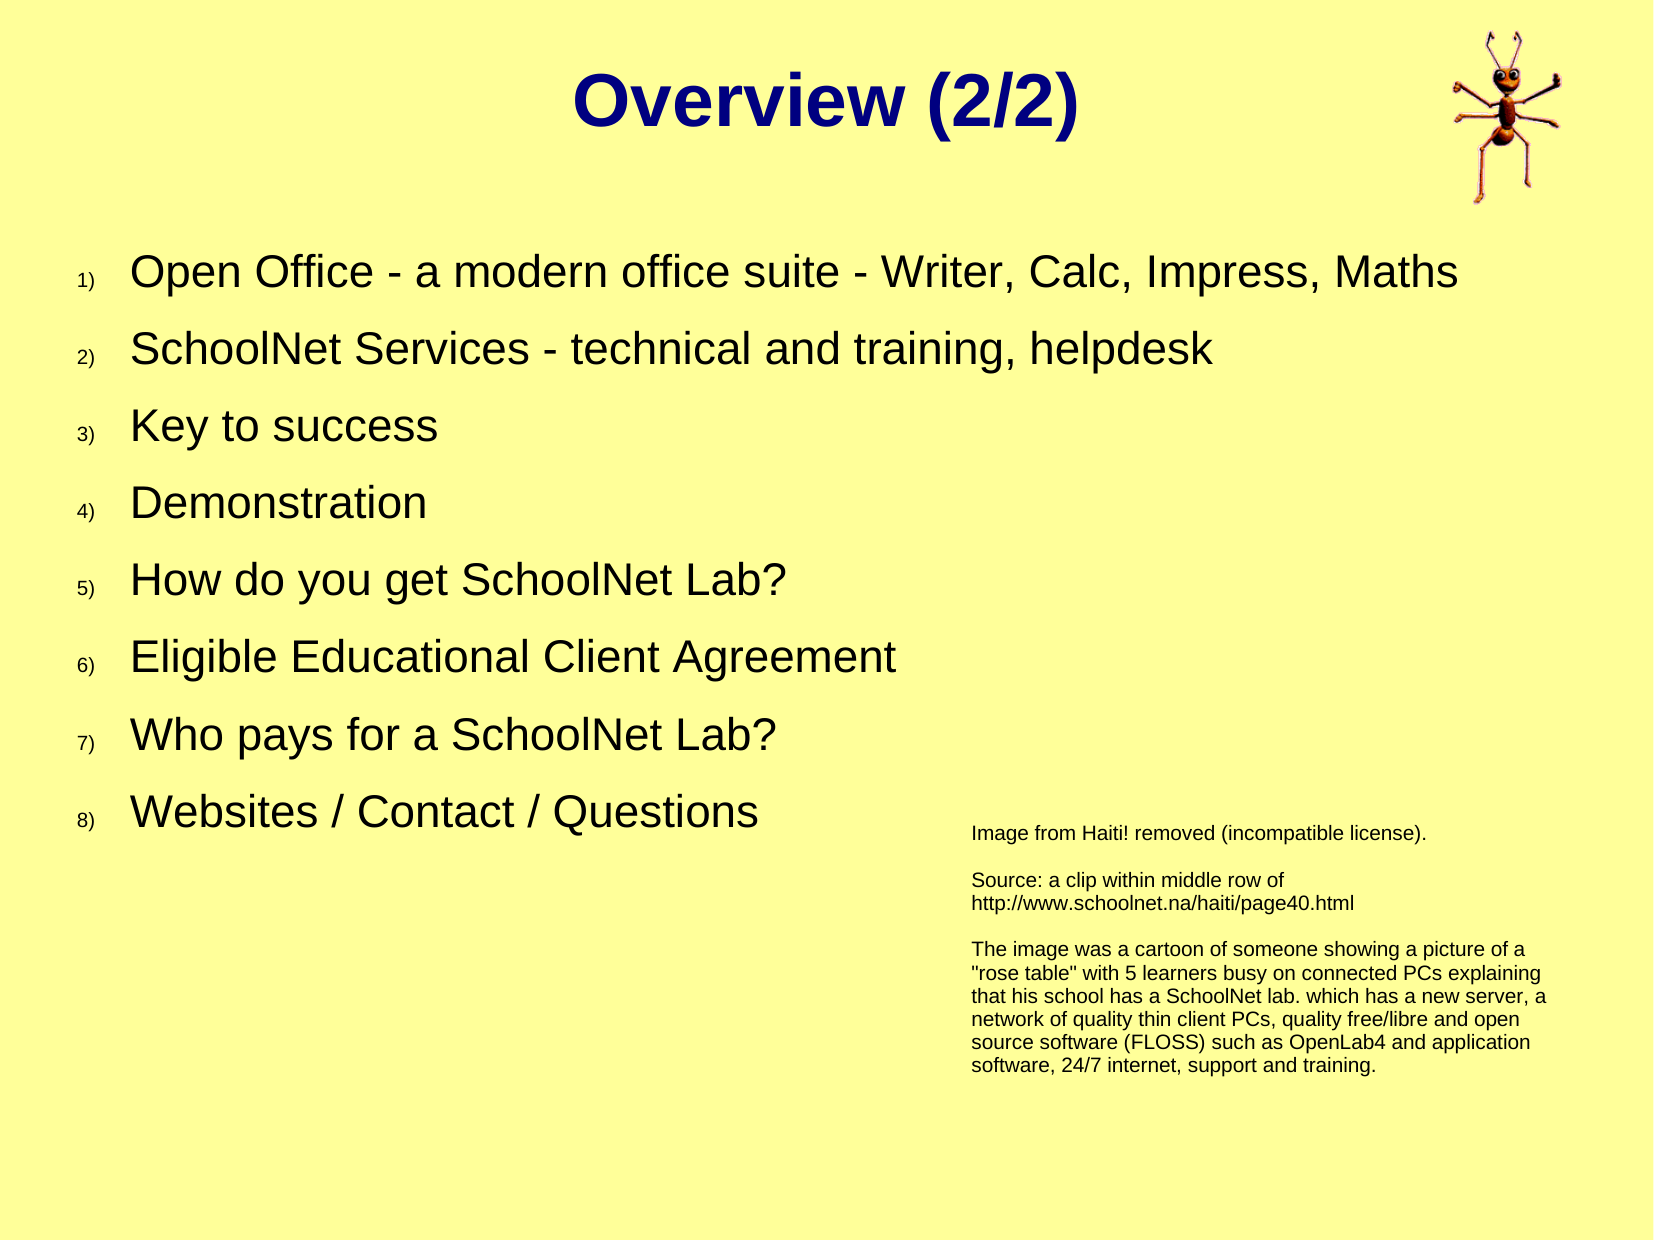

# Overview (2/2)
Open Office - a modern office suite - Writer, Calc, Impress, Maths
SchoolNet Services - technical and training, helpdesk
Key to success
Demonstration
How do you get SchoolNet Lab?
Eligible Educational Client Agreement
Who pays for a SchoolNet Lab?
Websites / Contact / Questions
Image from Haiti! removed (incompatible license).
Source: a clip within middle row of http://www.schoolnet.na/haiti/page40.html
The image was a cartoon of someone showing a picture of a "rose table" with 5 learners busy on connected PCs explaining that his school has a SchoolNet lab. which has a new server, a network of quality thin client PCs, quality free/libre and open source software (FLOSS) such as OpenLab4 and application software, 24/7 internet, support and training.